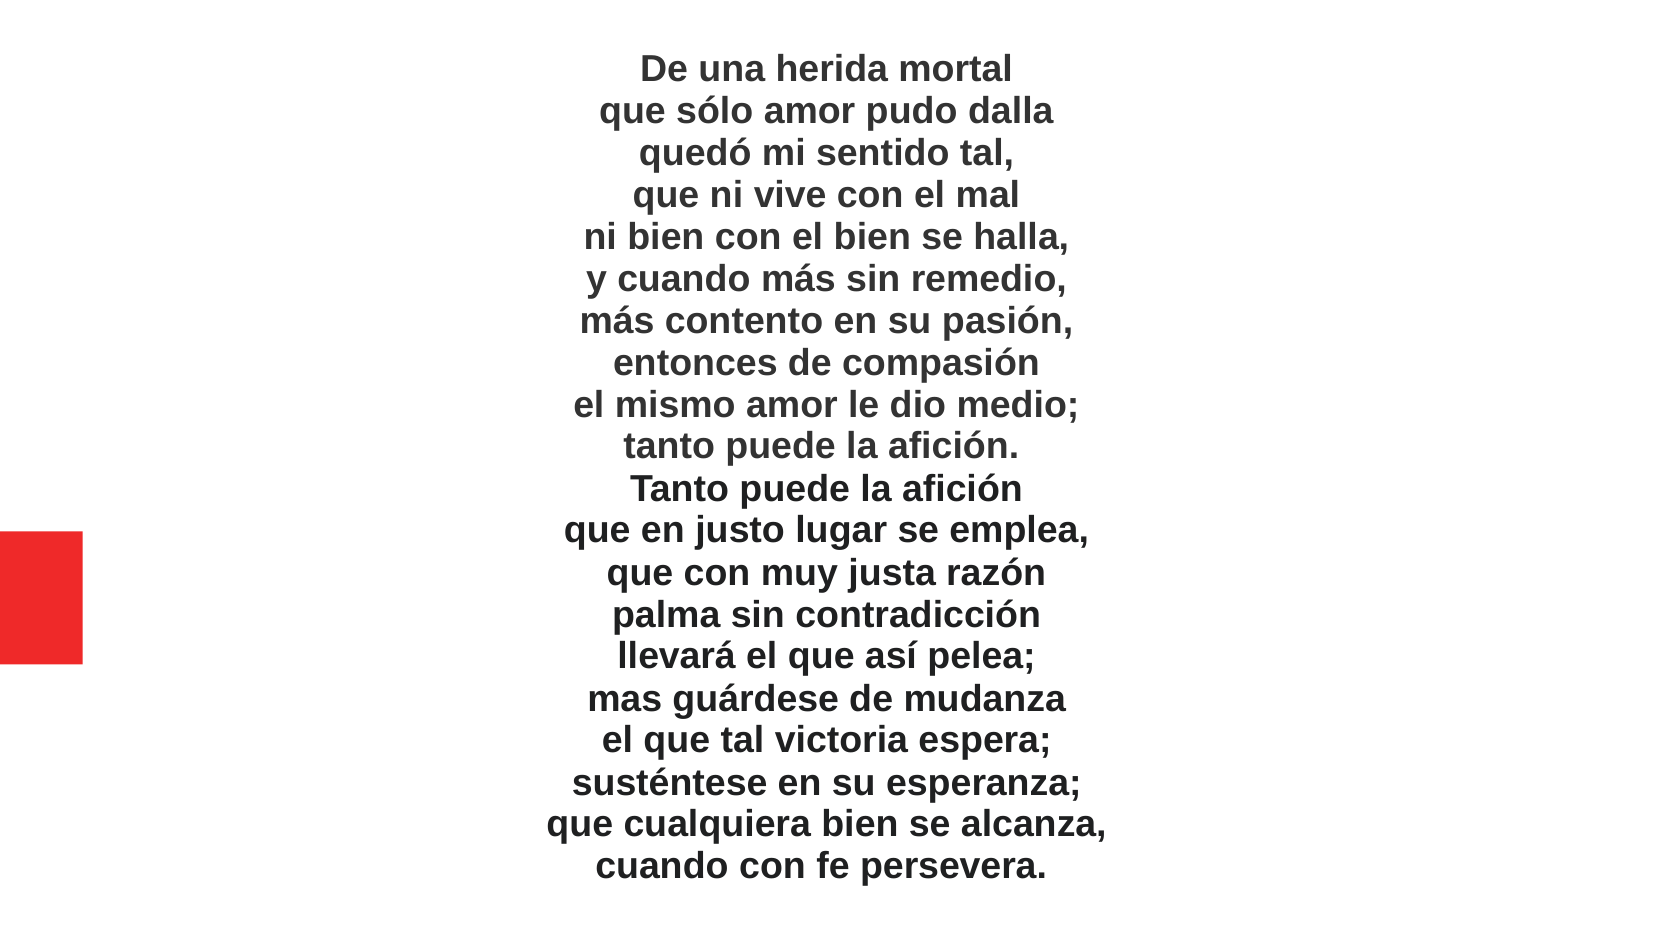

# De una herida mortal que sólo amor pudo dalla quedó mi sentido tal, que ni vive con el mal ni bien con el bien se halla, y cuando más sin remedio, más contento en su pasión, entonces de compasión el mismo amor le dio medio; tanto puede la afición. Tanto puede la afición que en justo lugar se emplea, que con muy justa razón palma sin contradicción llevará el que así pelea; mas guárdese de mudanza el que tal victoria espera; susténtese en su esperanza; que cualquiera bien se alcanza, cuando con fe persevera.